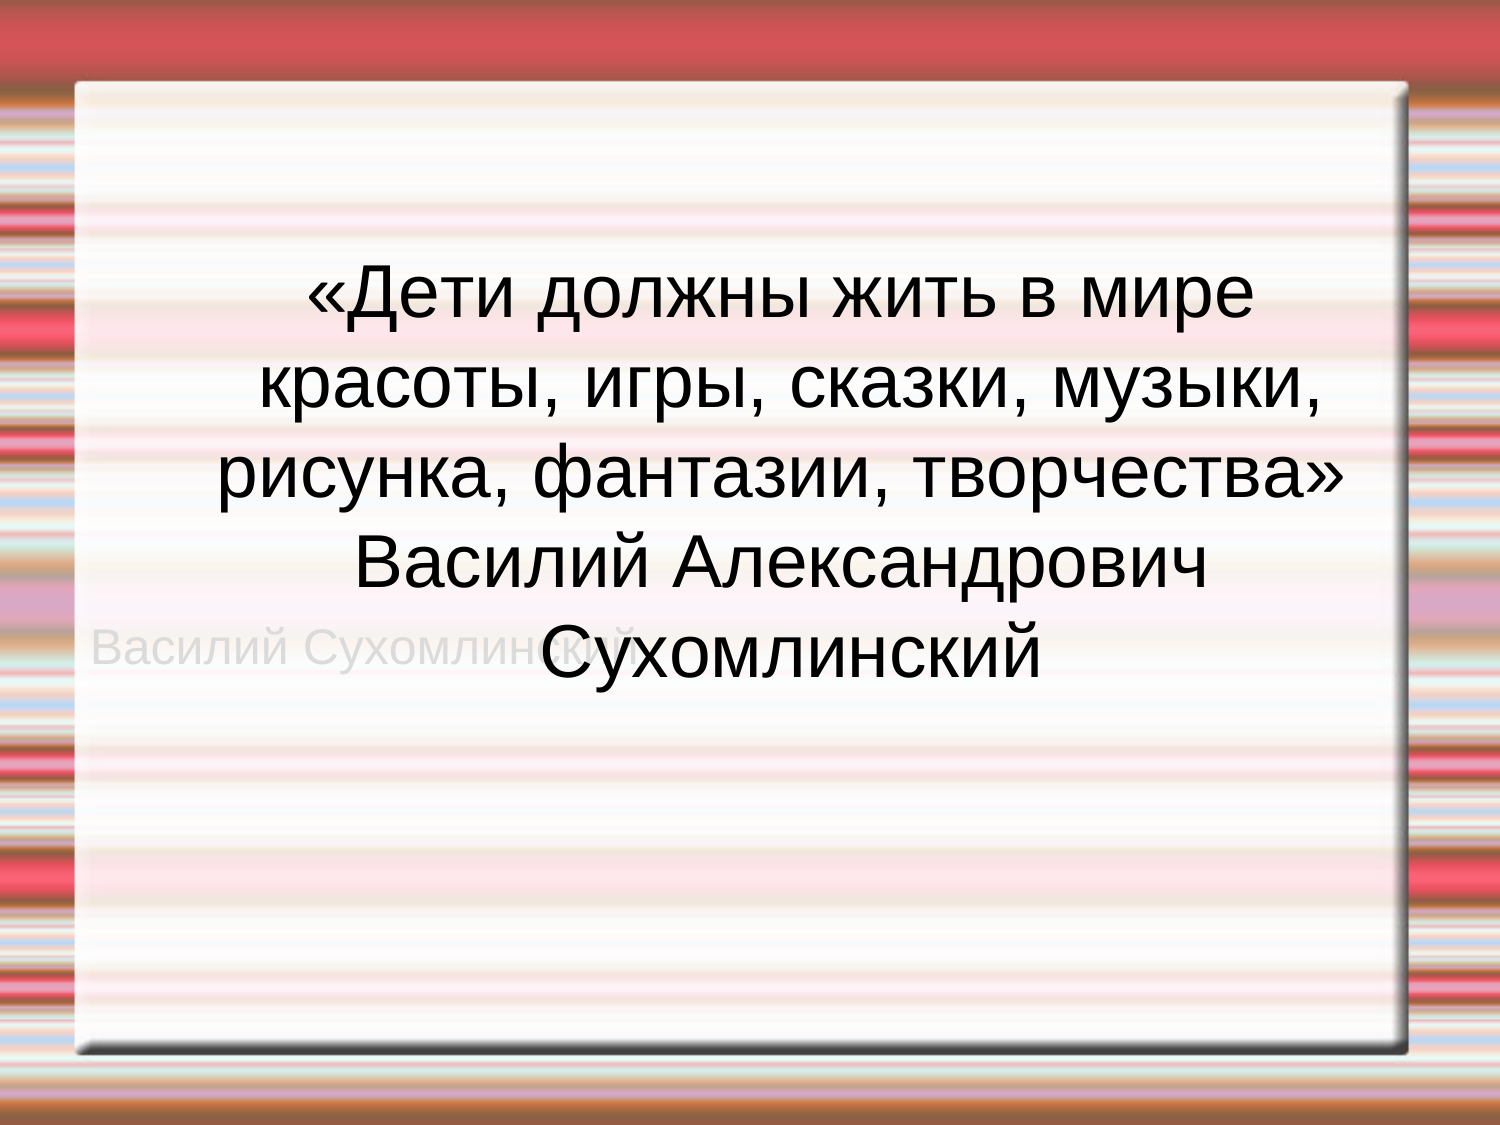

«Дети должны жить в мире
 красоты, игры, сказки, музыки, рисунка, фантазии, творчества»
Василий Александрович
 Сухомлинский
# Василий Сухомлинский